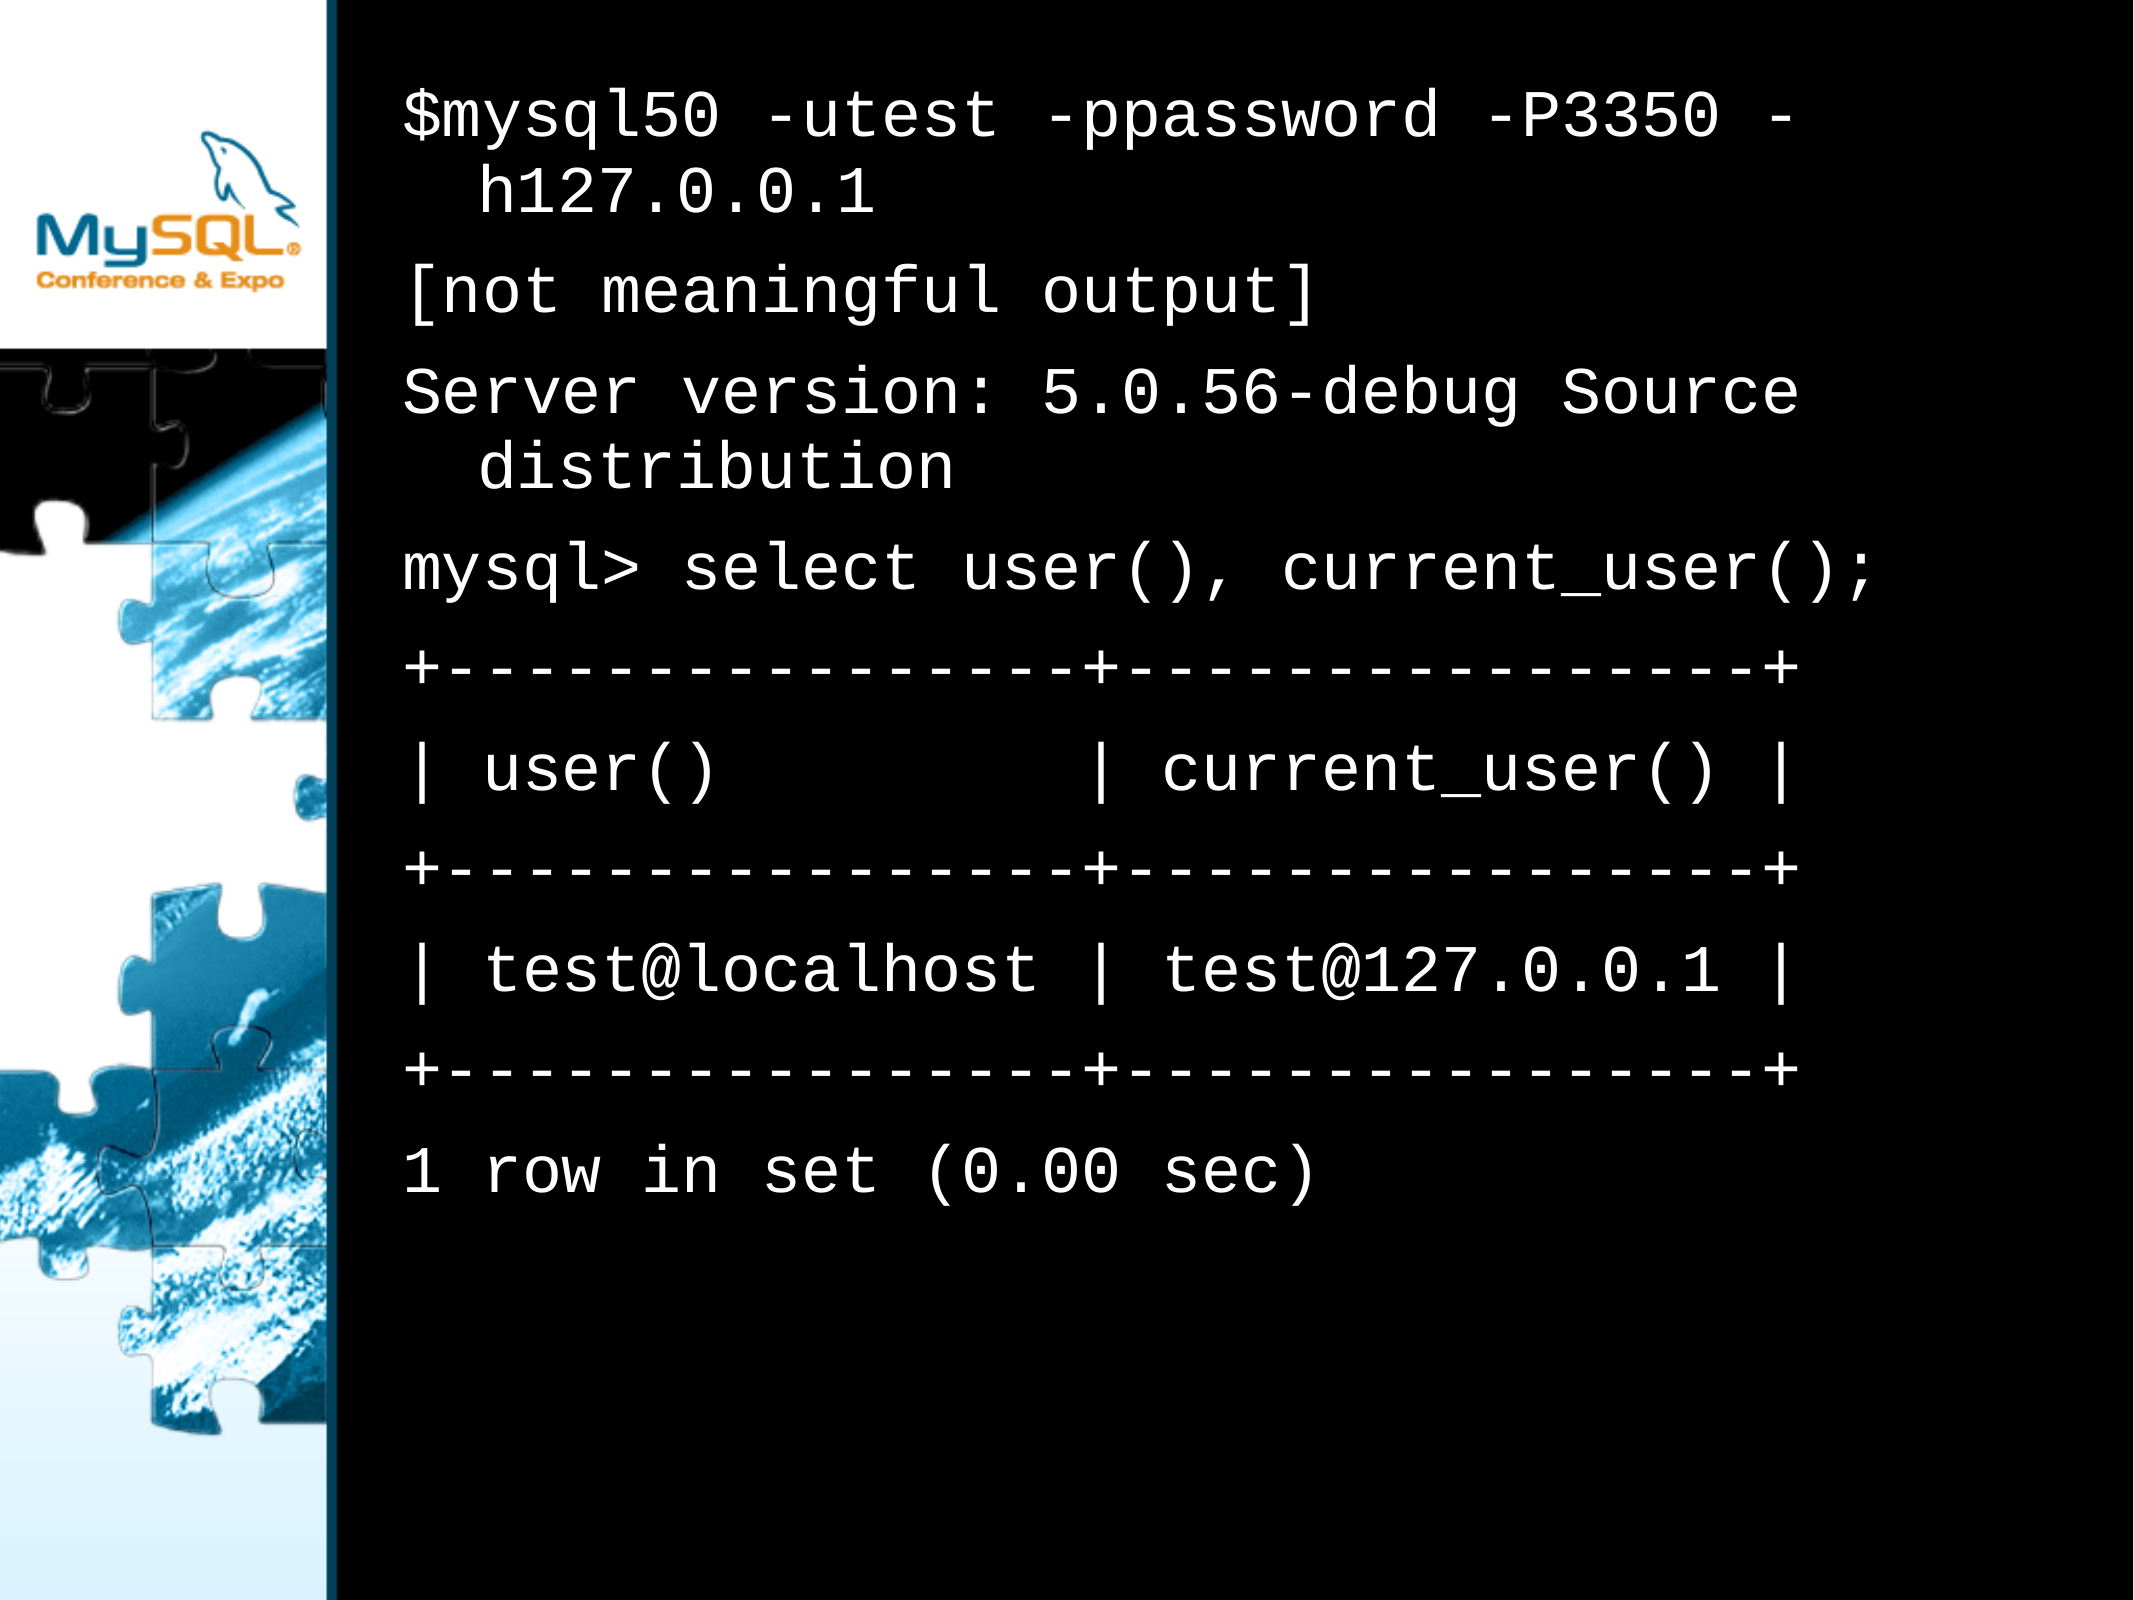

#
$mysql50 -utest -ppassword -P3350 -h127.0.0.1
[not meaningful output]
Server version: 5.0.56-debug Source distribution
mysql> select user(), current_user();
+----------------+----------------+
| user() | current_user() |
+----------------+----------------+
| test@localhost | test@127.0.0.1 |
+----------------+----------------+
1 row in set (0.00 sec)